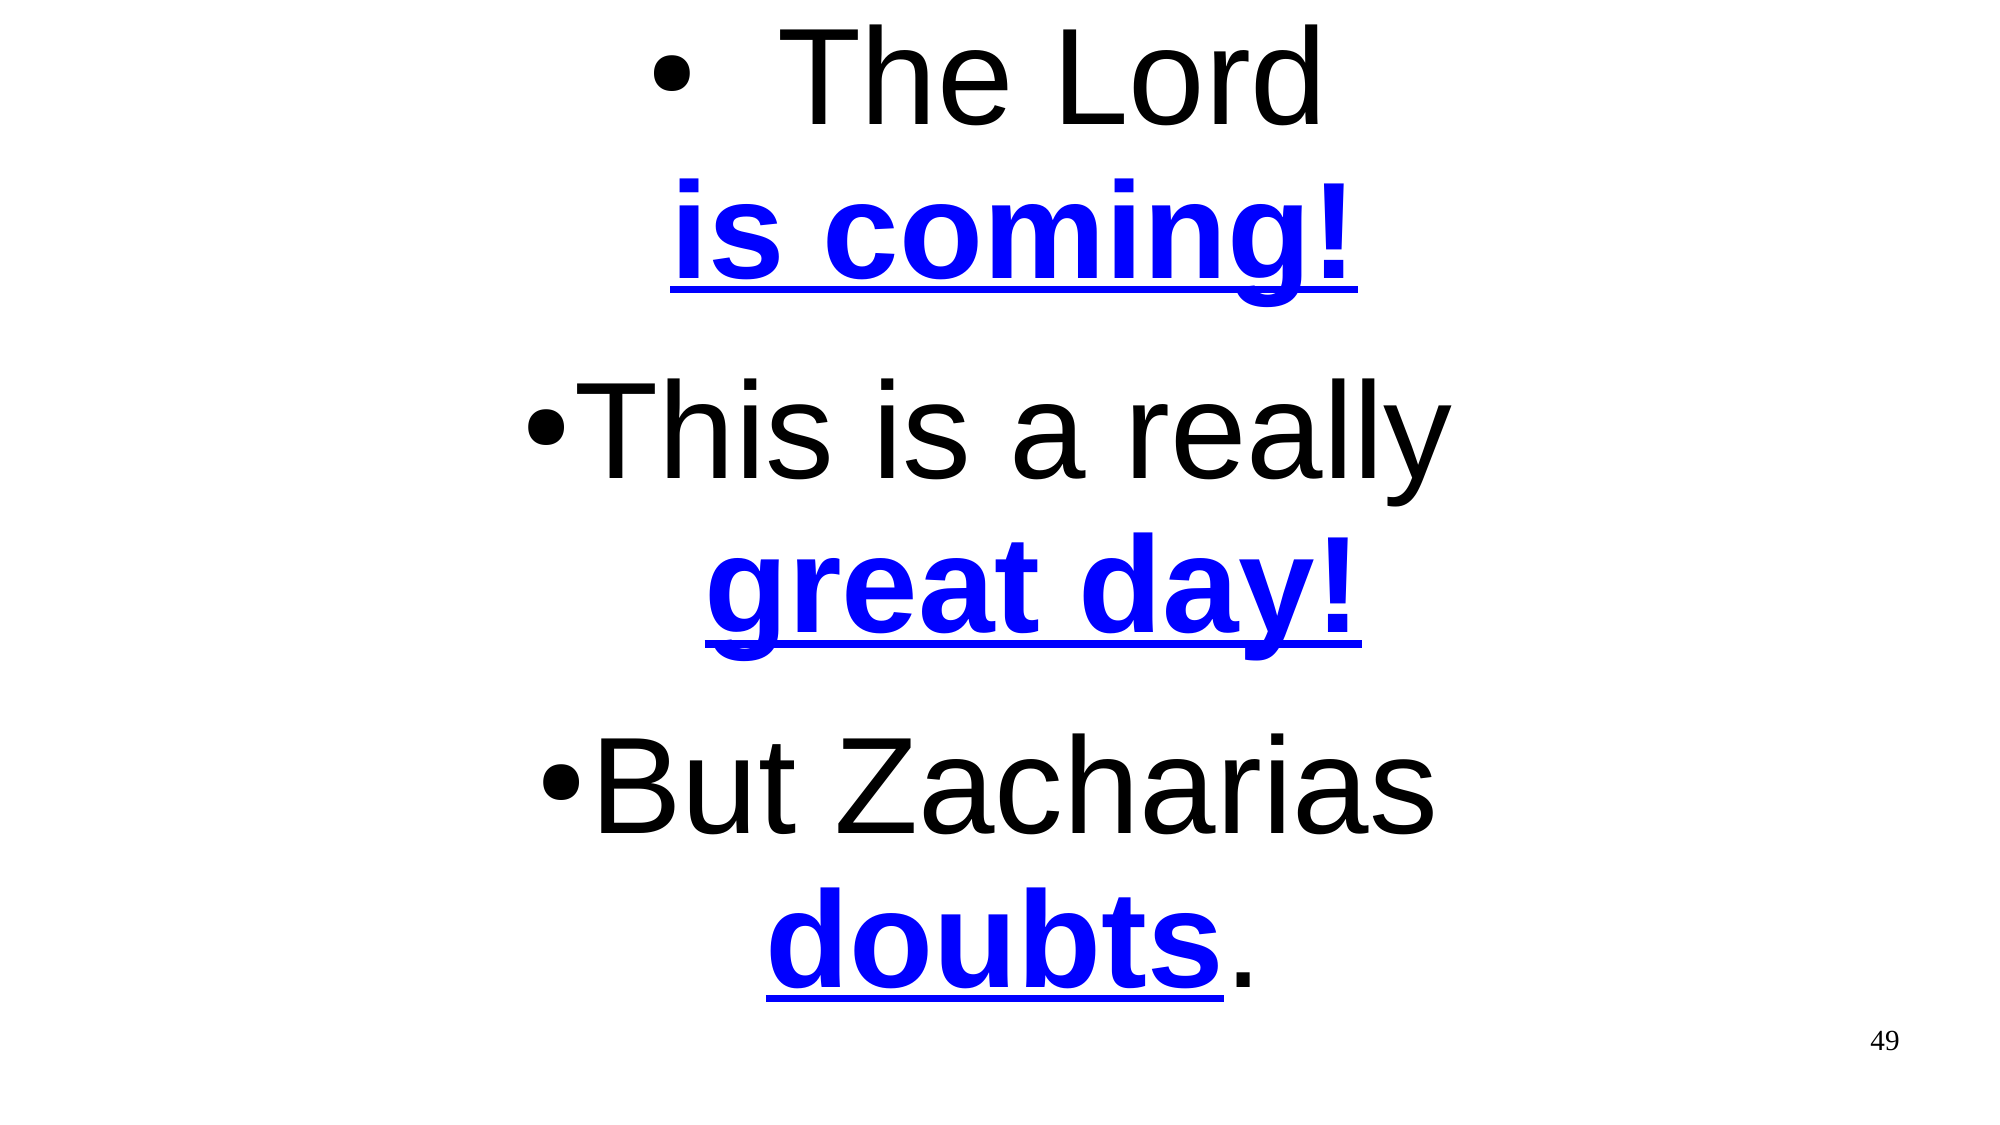

# The Lord is coming!
This is a really
great day!
But Zacharias
doubts.
49